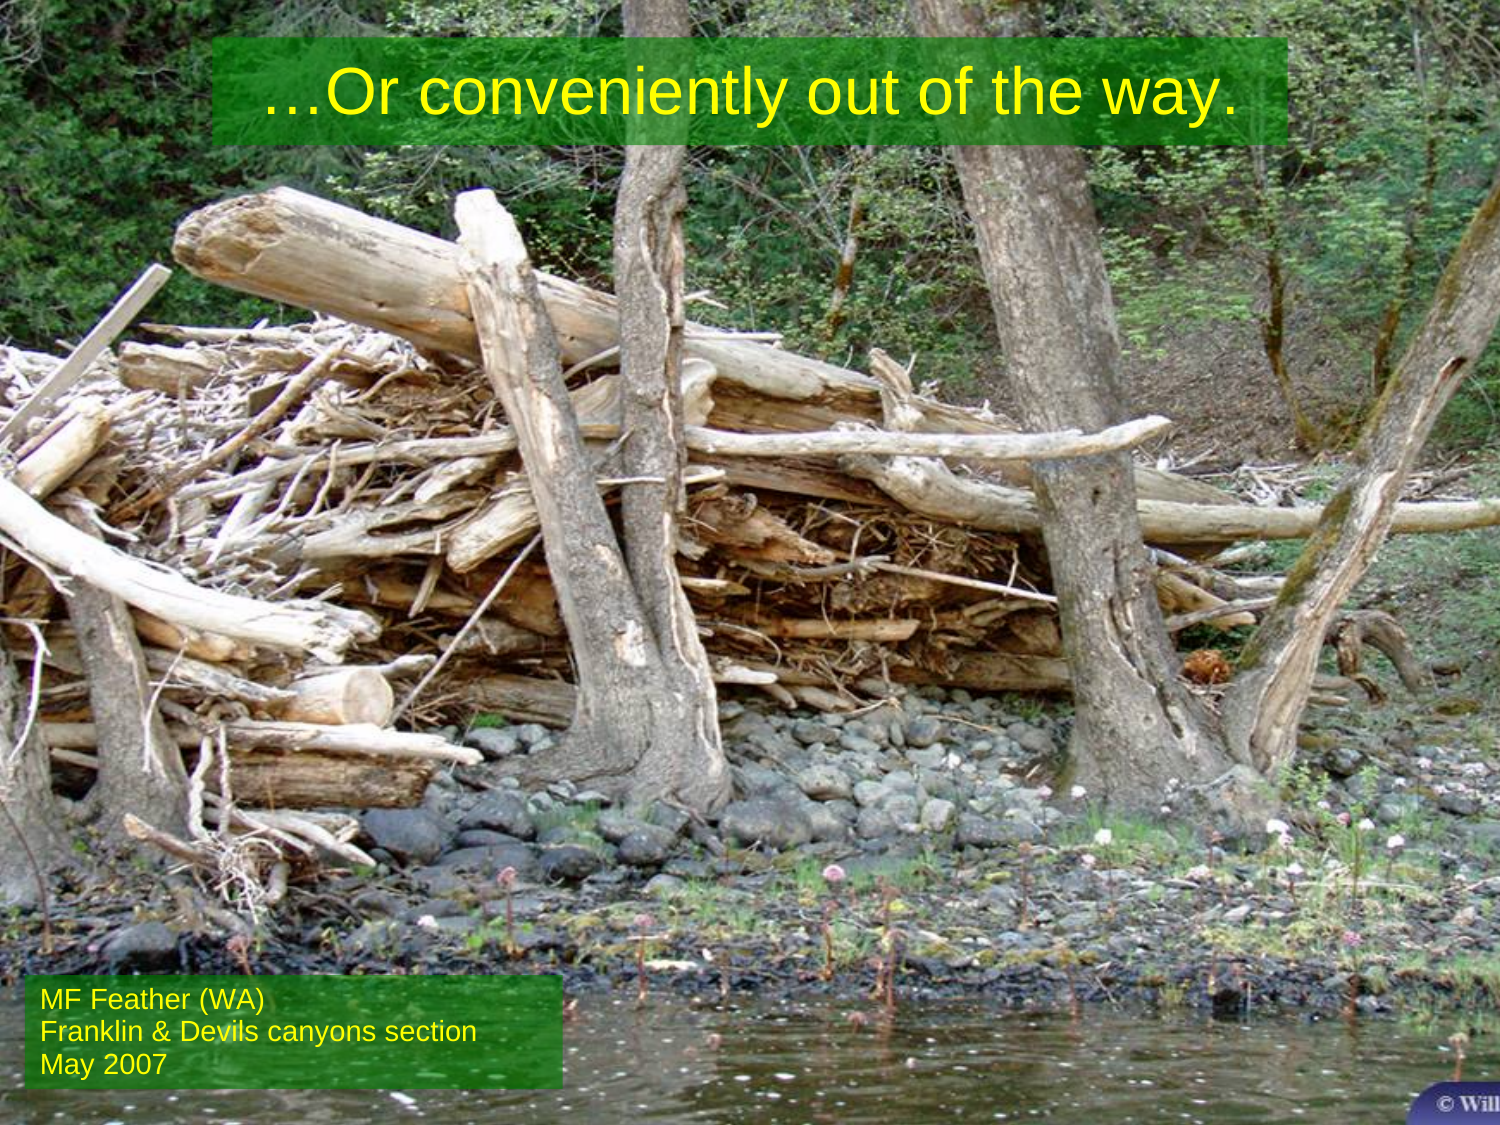

…Or conveniently out of the way.
MF Feather (WA)
Franklin & Devils canyons section
May 2007